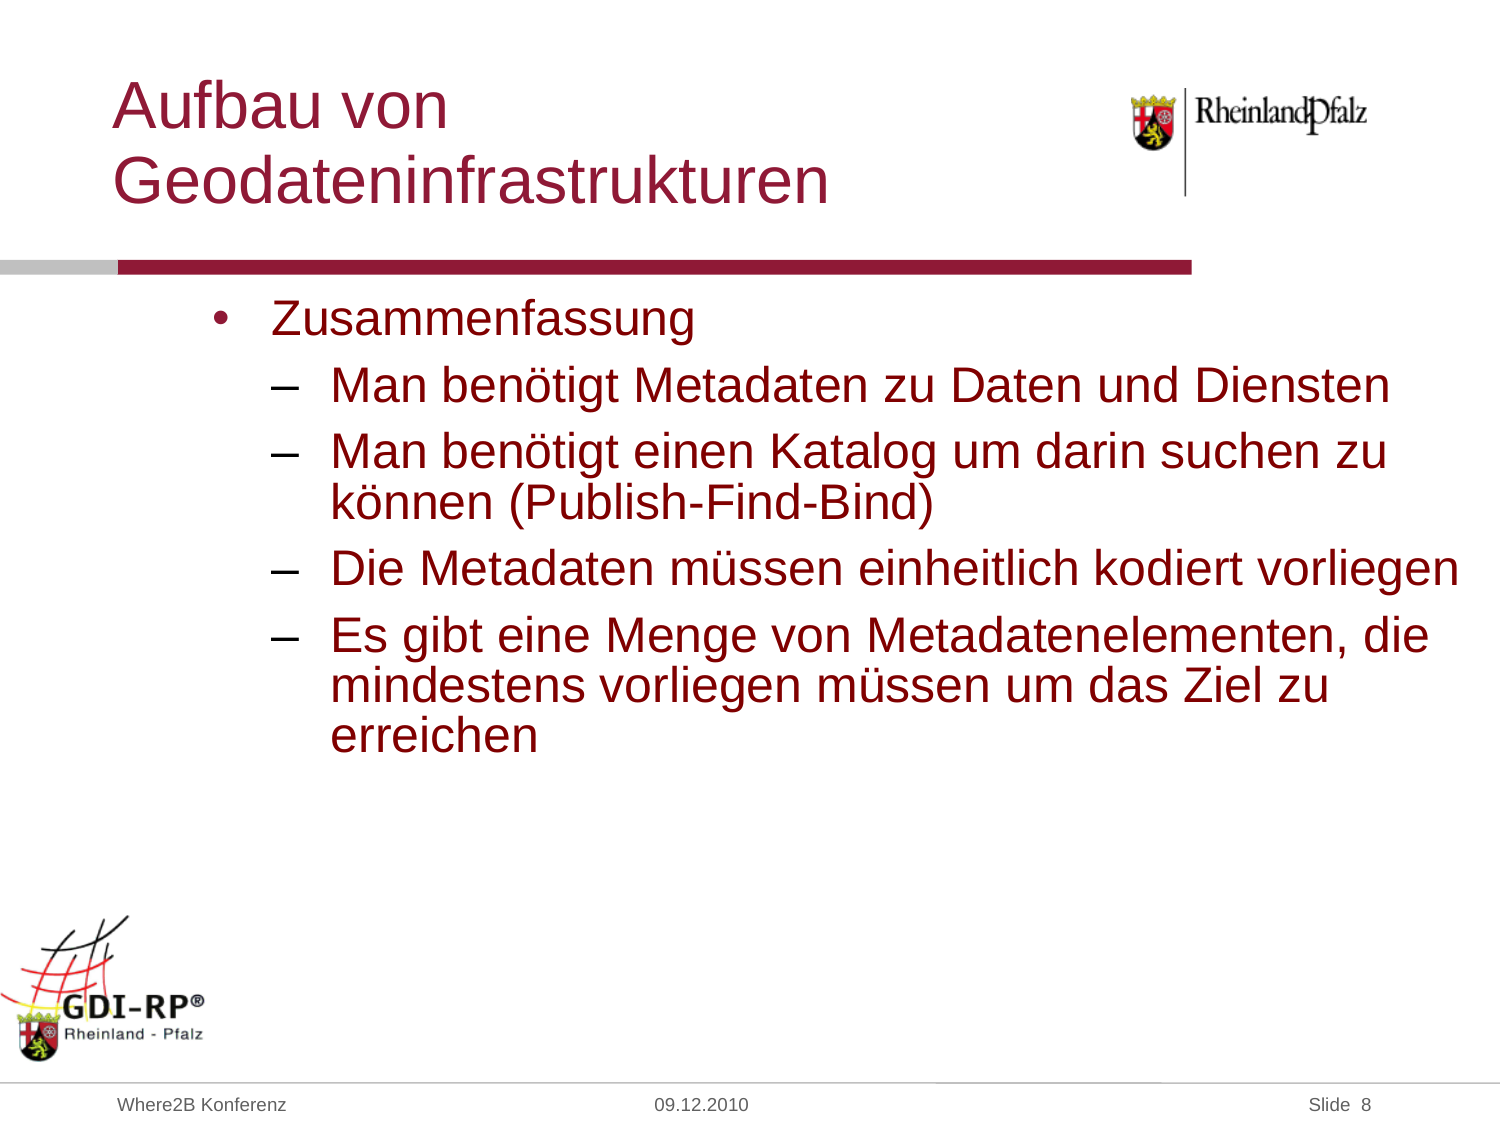

# Aufbau von Geodateninfrastrukturen
Zusammenfassung
Man benötigt Metadaten zu Daten und Diensten
Man benötigt einen Katalog um darin suchen zu können (Publish-Find-Bind)
Die Metadaten müssen einheitlich kodiert vorliegen
Es gibt eine Menge von Metadatenelementen, die mindestens vorliegen müssen um das Ziel zu erreichen